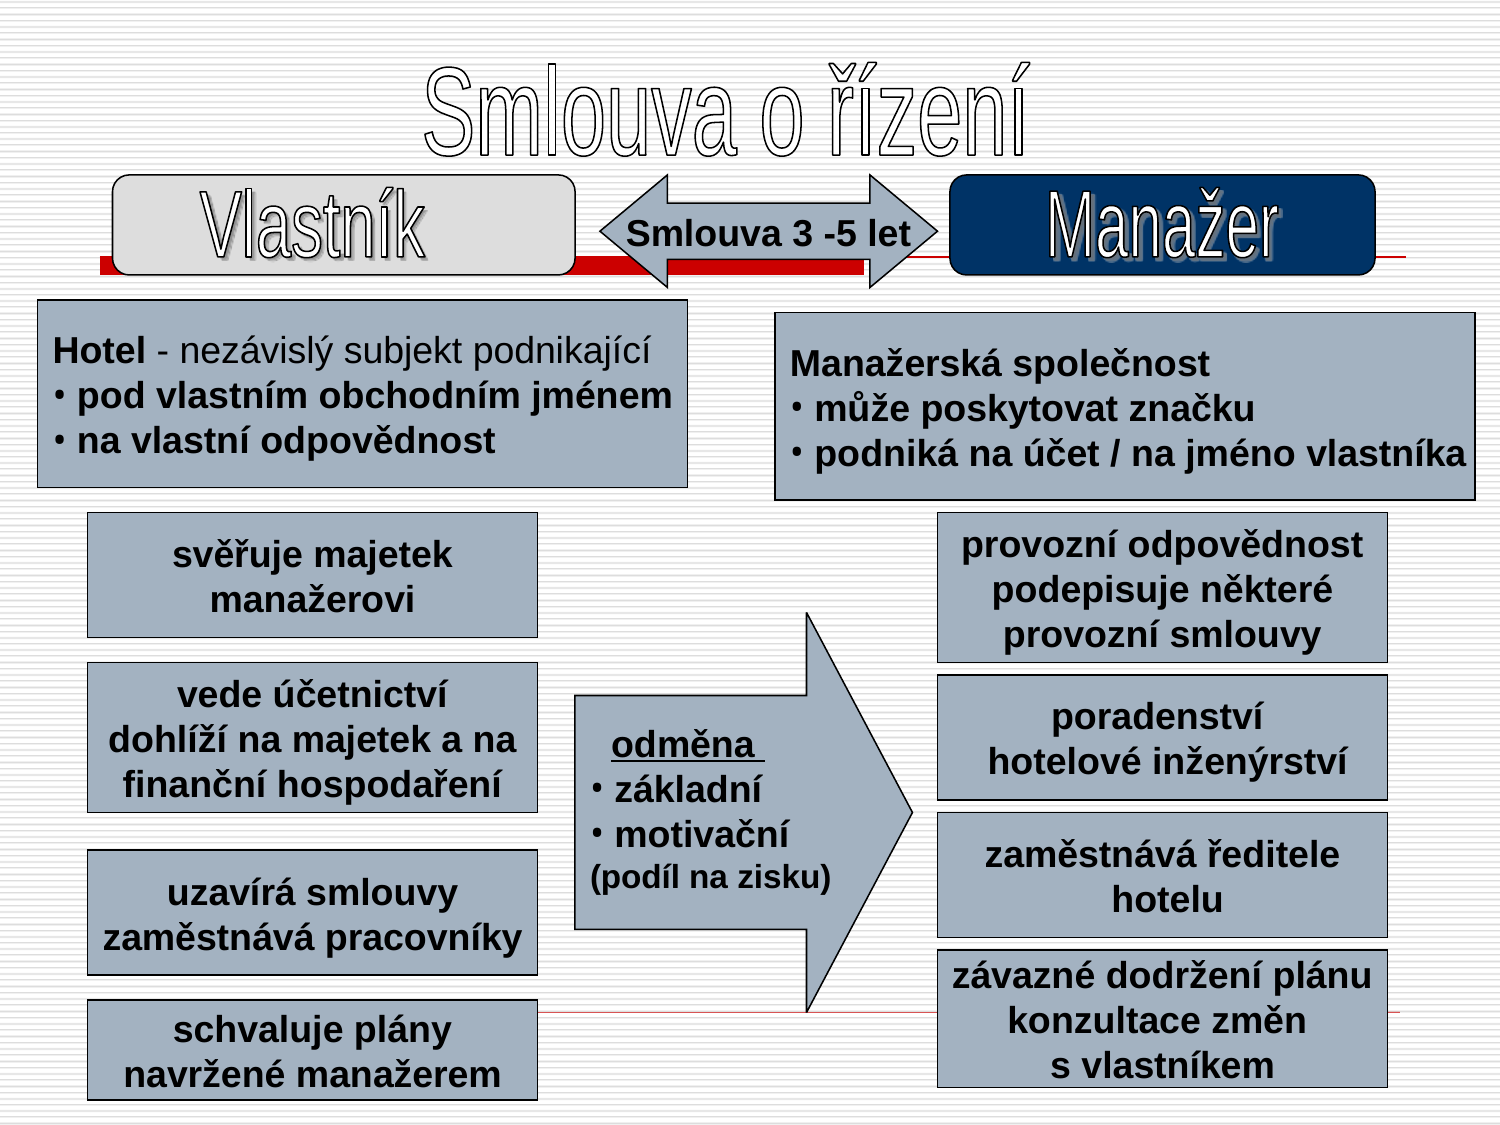

Smlouva o řízení
Smlouva 3 -5 let
Vlastník
Manažer
Hotel - nezávislý subjekt podnikající
 pod vlastním obchodním jménem
 na vlastní odpovědnost
Manažerská společnost
 může poskytovat značku
 podniká na účet / na jméno vlastníka
svěřuje majetek
manažerovi
provozní odpovědnost
podepisuje některé
provozní smlouvy
vede účetnictví
dohlíží na majetek a na
finanční hospodaření
poradenství
 hotelové inženýrství
 odměna
 základní
 motivační
(podíl na zisku)
zaměstnává ředitele
 hotelu
uzavírá smlouvy
zaměstnává pracovníky
uzavírá smlouvy
zaměstnává pracovníky
závazné dodržení plánu
konzultace změn
s vlastníkem
schvaluje plány
navržené manažerem